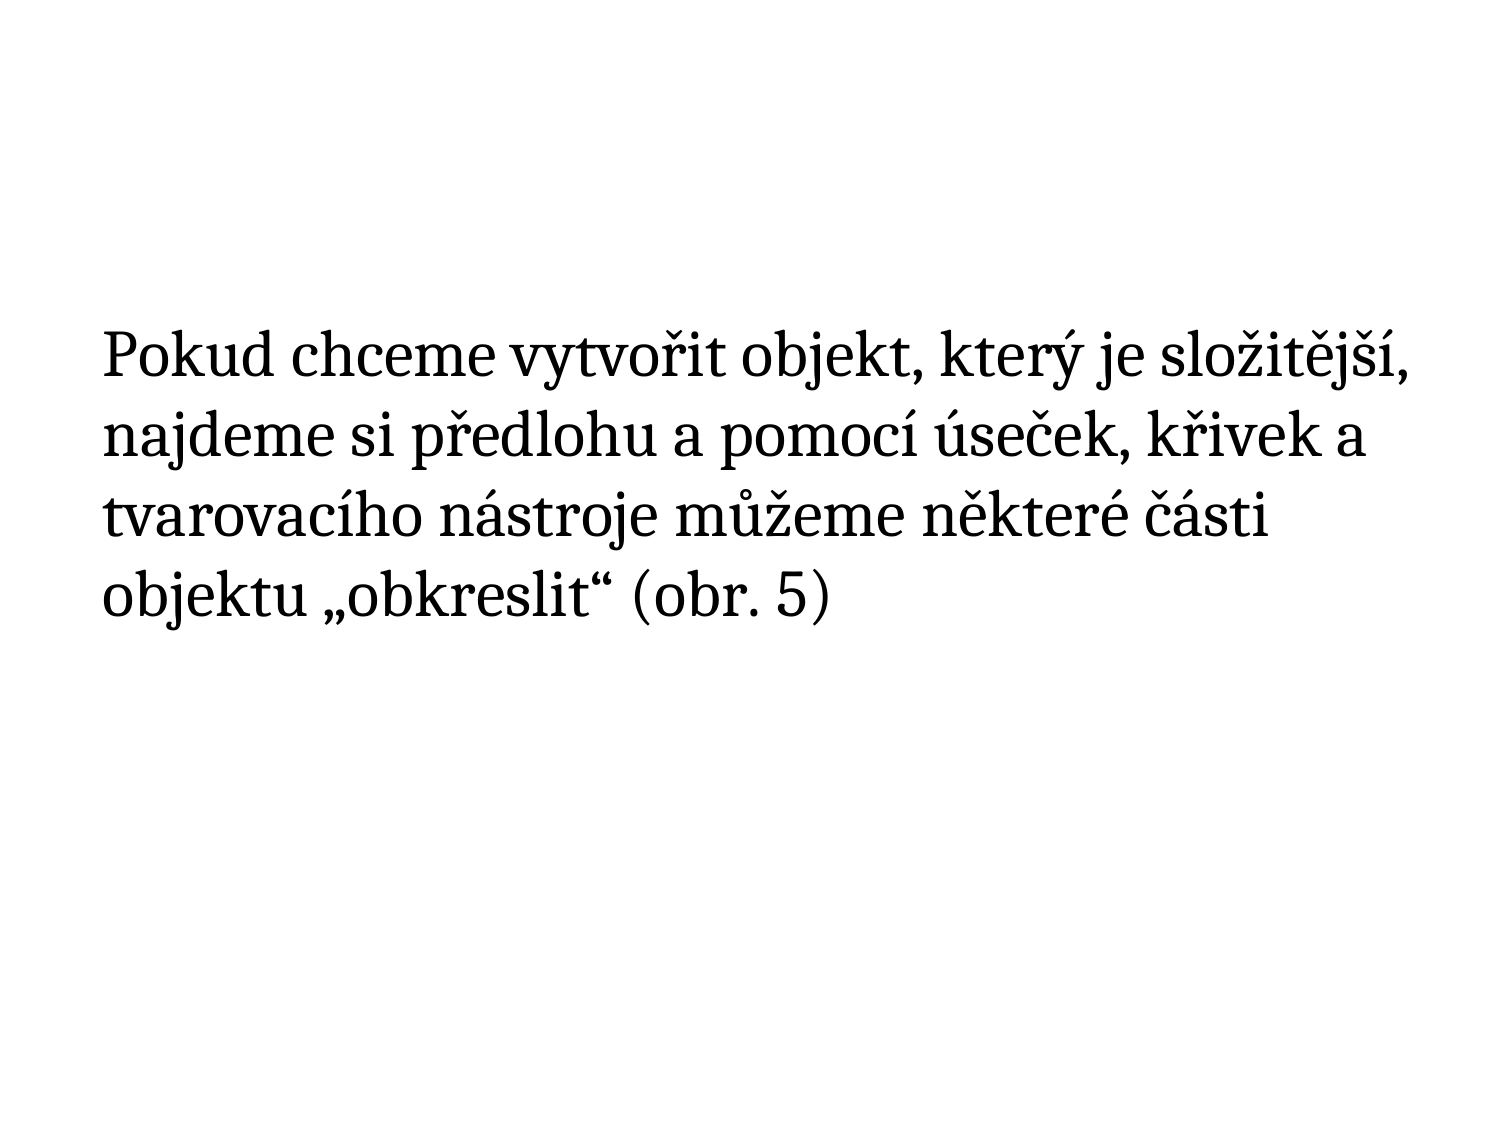

Pokud chceme vytvořit objekt, který je složitější, najdeme si předlohu a pomocí úseček, křivek a tvarovacího nástroje můžeme některé části objektu „obkreslit“ (obr. 5)